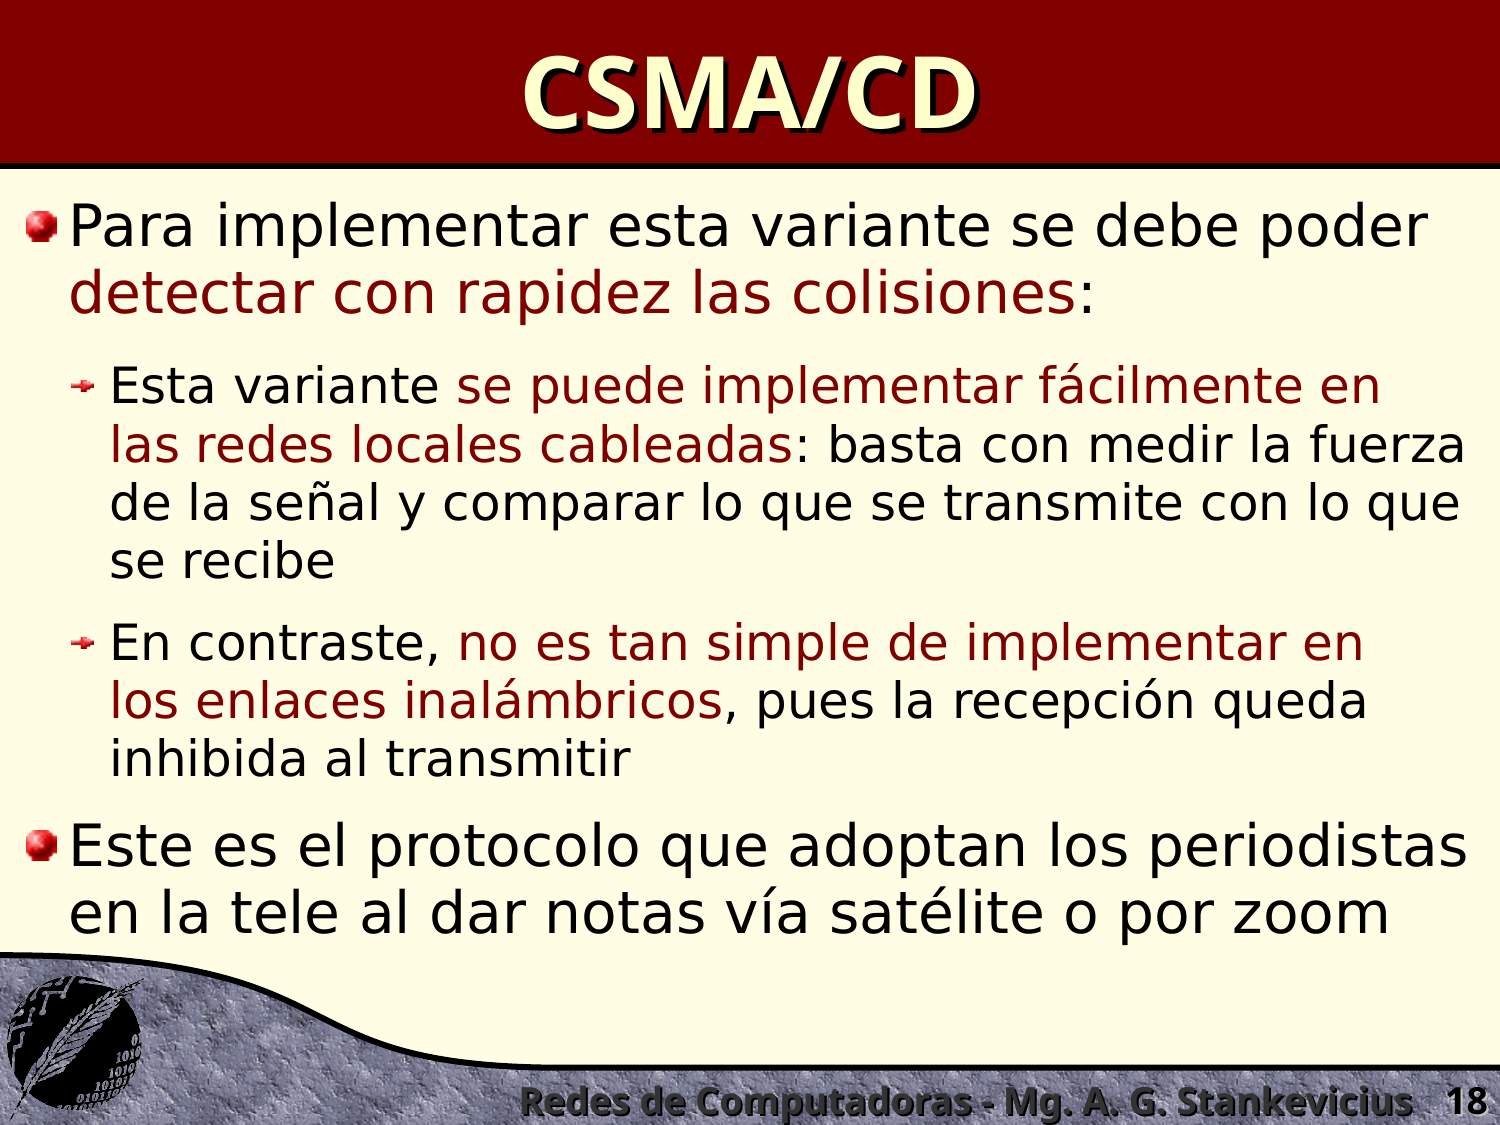

# CSMA/CD
Para implementar esta variante se debe poder detectar con rapidez las colisiones:
Esta variante se puede implementar fácilmente en
las redes locales cableadas: basta con medir la fuerza
de la señal y comparar lo que se transmite con lo que se recibe
En contraste, no es tan simple de implementar en
los enlaces inalámbricos, pues la recepción queda inhibida al transmitir
Este es el protocolo que adoptan los periodistas en la tele al dar notas vía satélite o por zoom
18